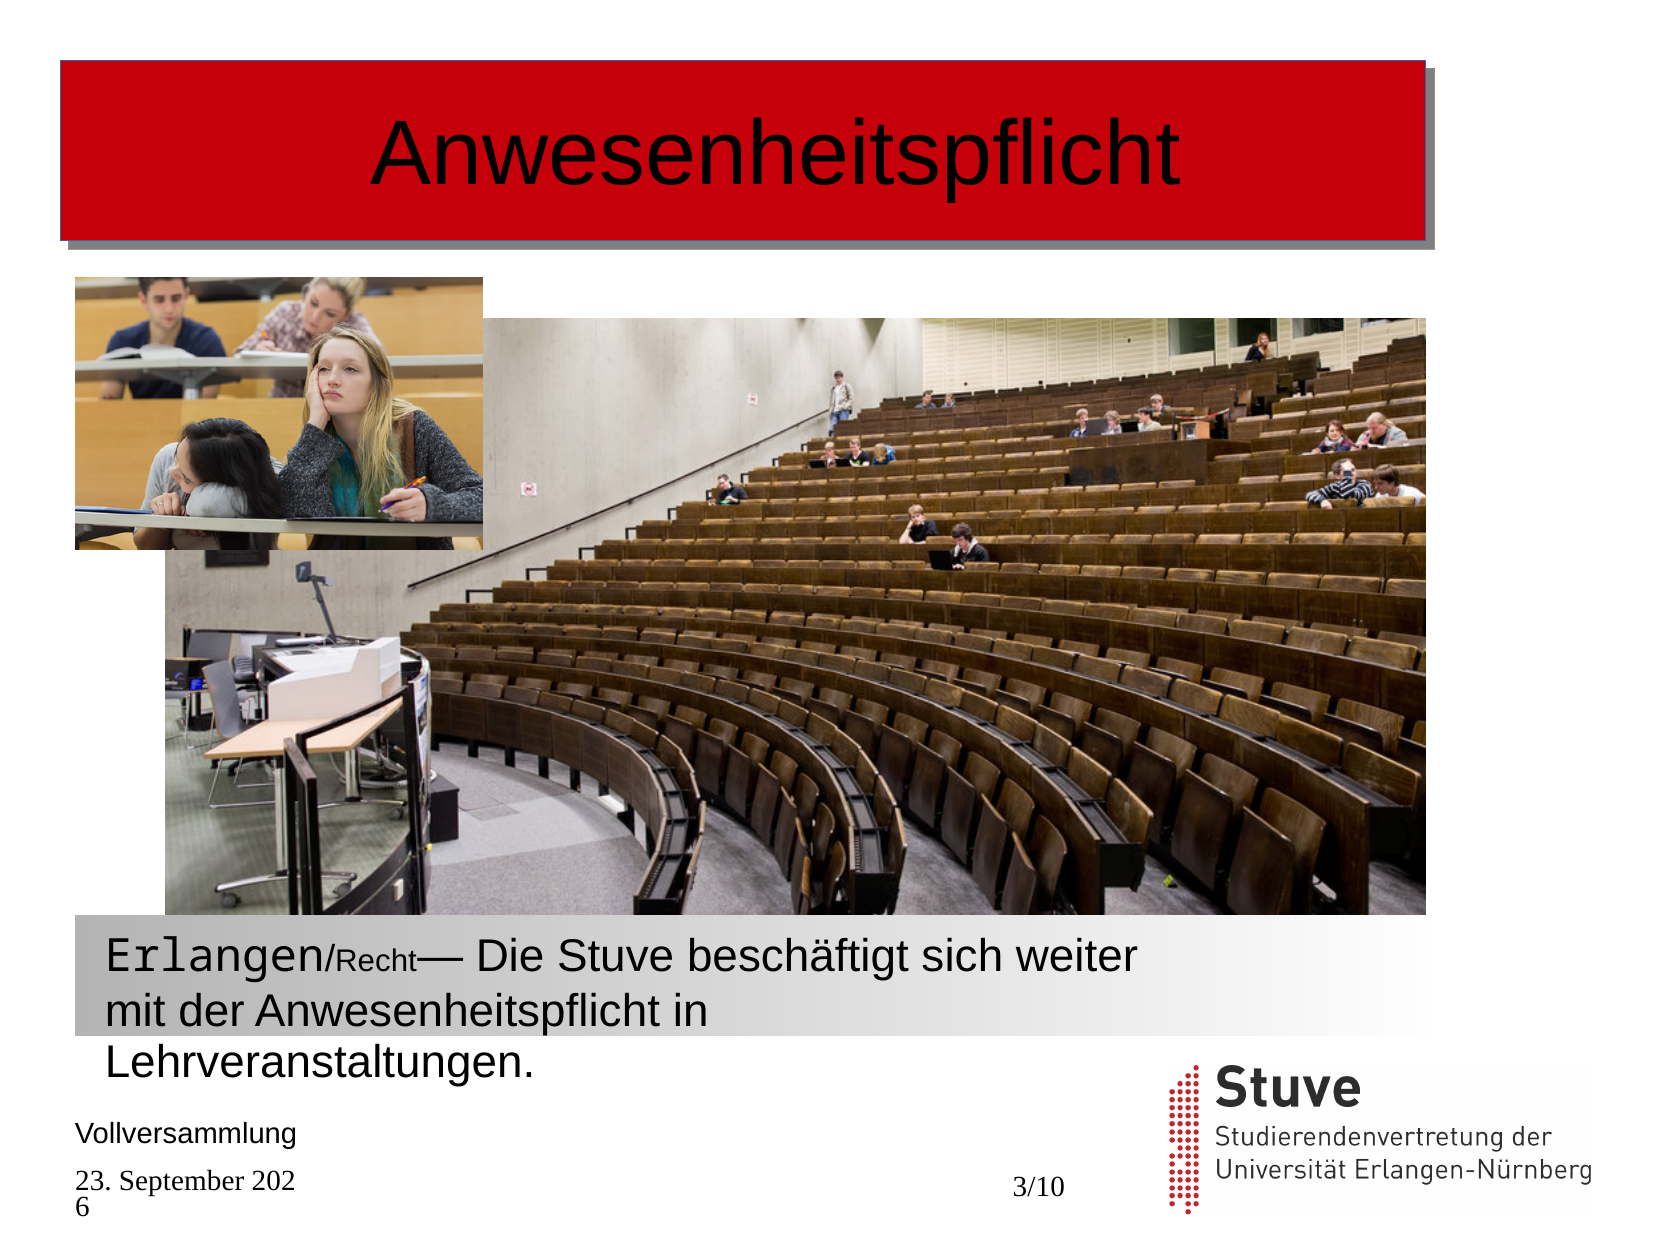

# Anwesenheitspflicht
Erlangen/Recht— Die Stuve beschäftigt sich weiter mit der Anwesenheitspflicht in Lehrveranstaltungen.
3